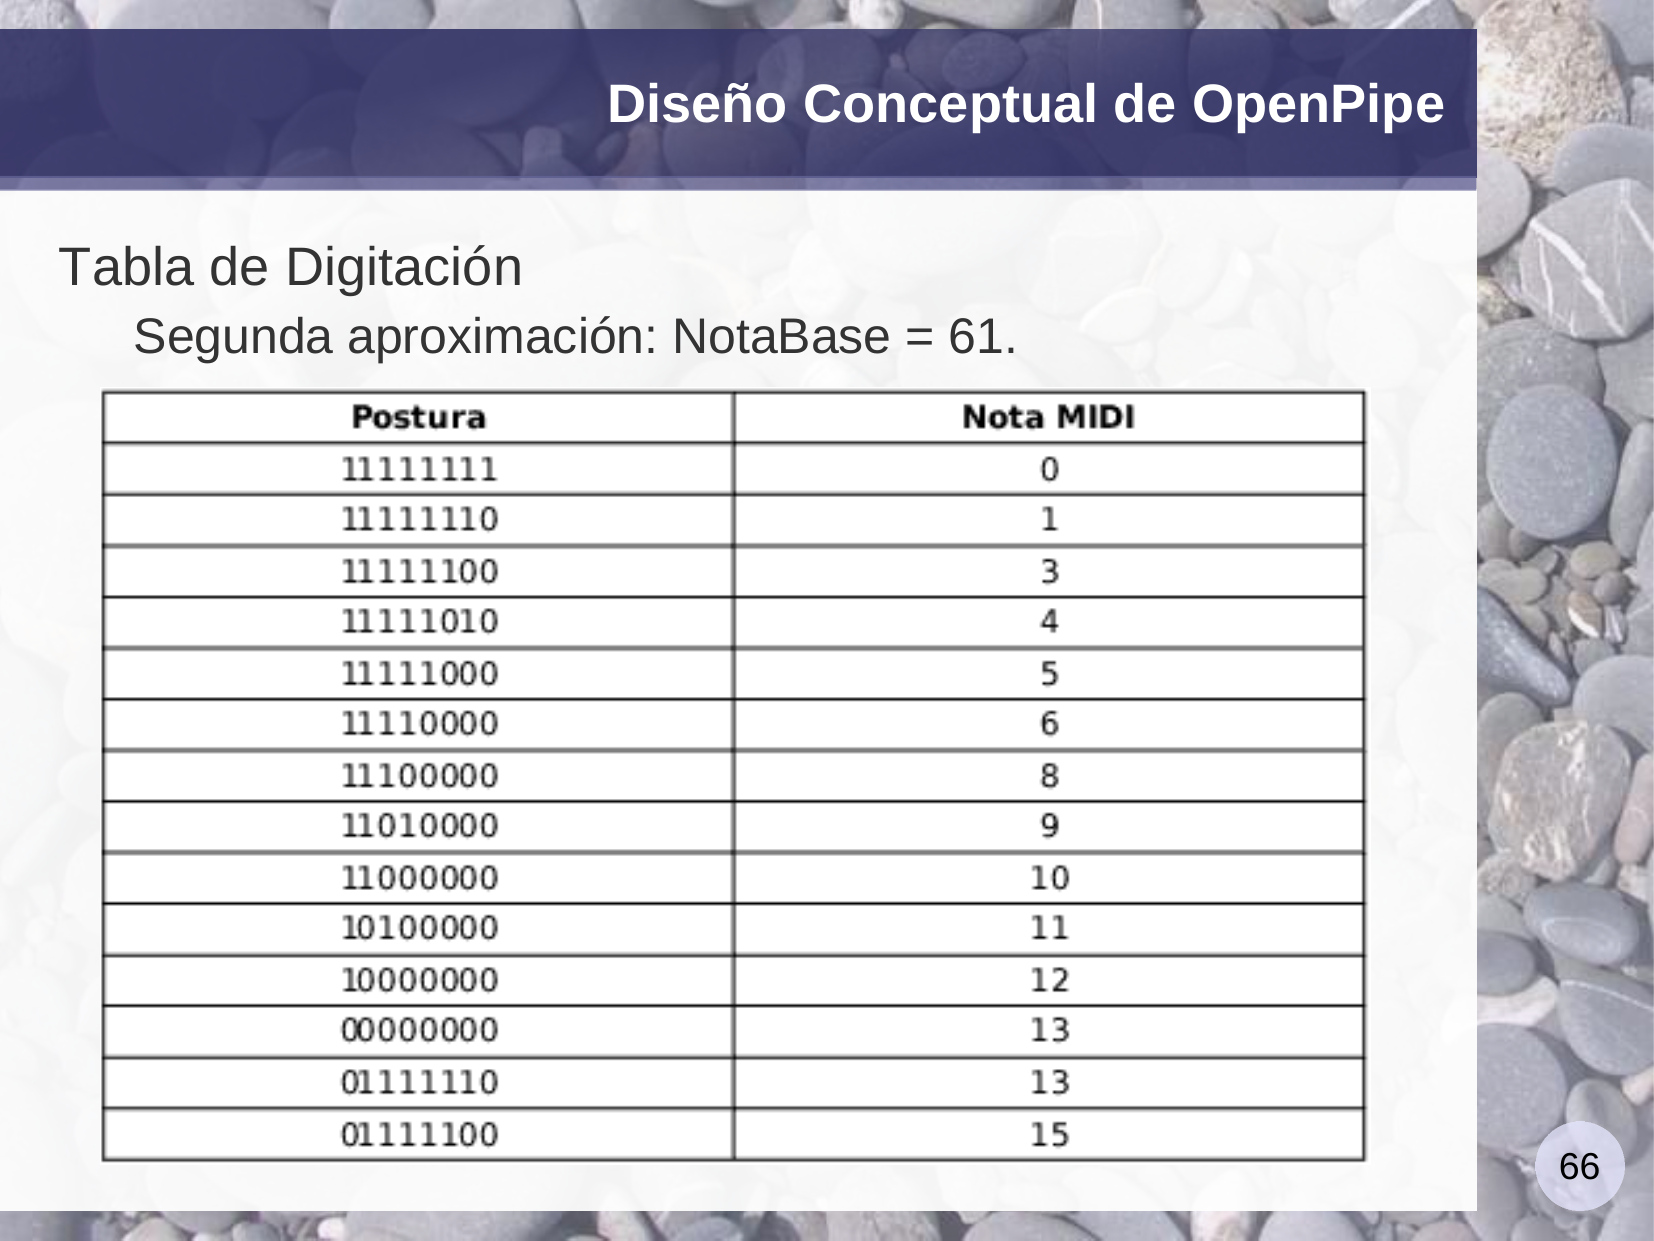

# Diseño Conceptual de OpenPipe
Tabla de Digitación
Segunda aproximación: NotaBase = 61.